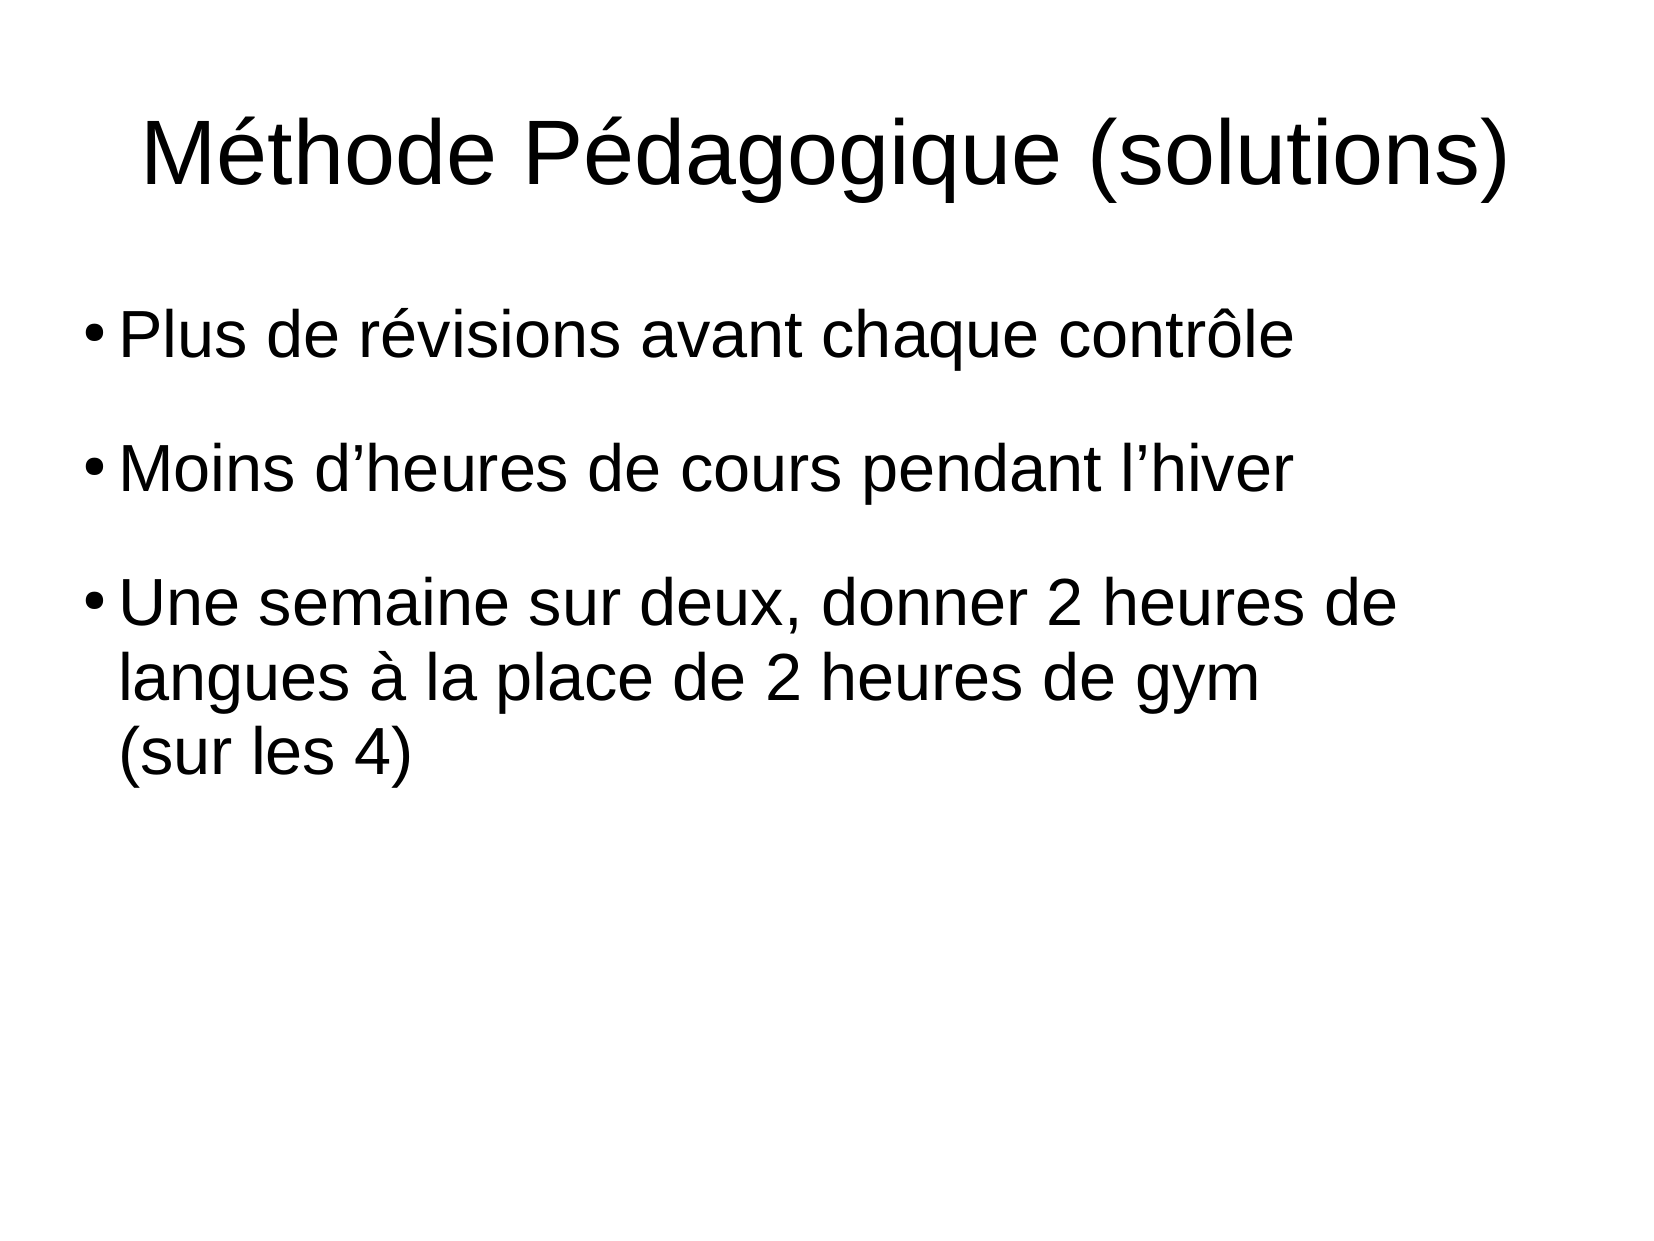

Méthode Pédagogique (solutions)
# Plus de révisions avant chaque contrôle
Moins d’heures de cours pendant l’hiver
Une semaine sur deux, donner 2 heures de langues à la place de 2 heures de gym
(sur les 4)